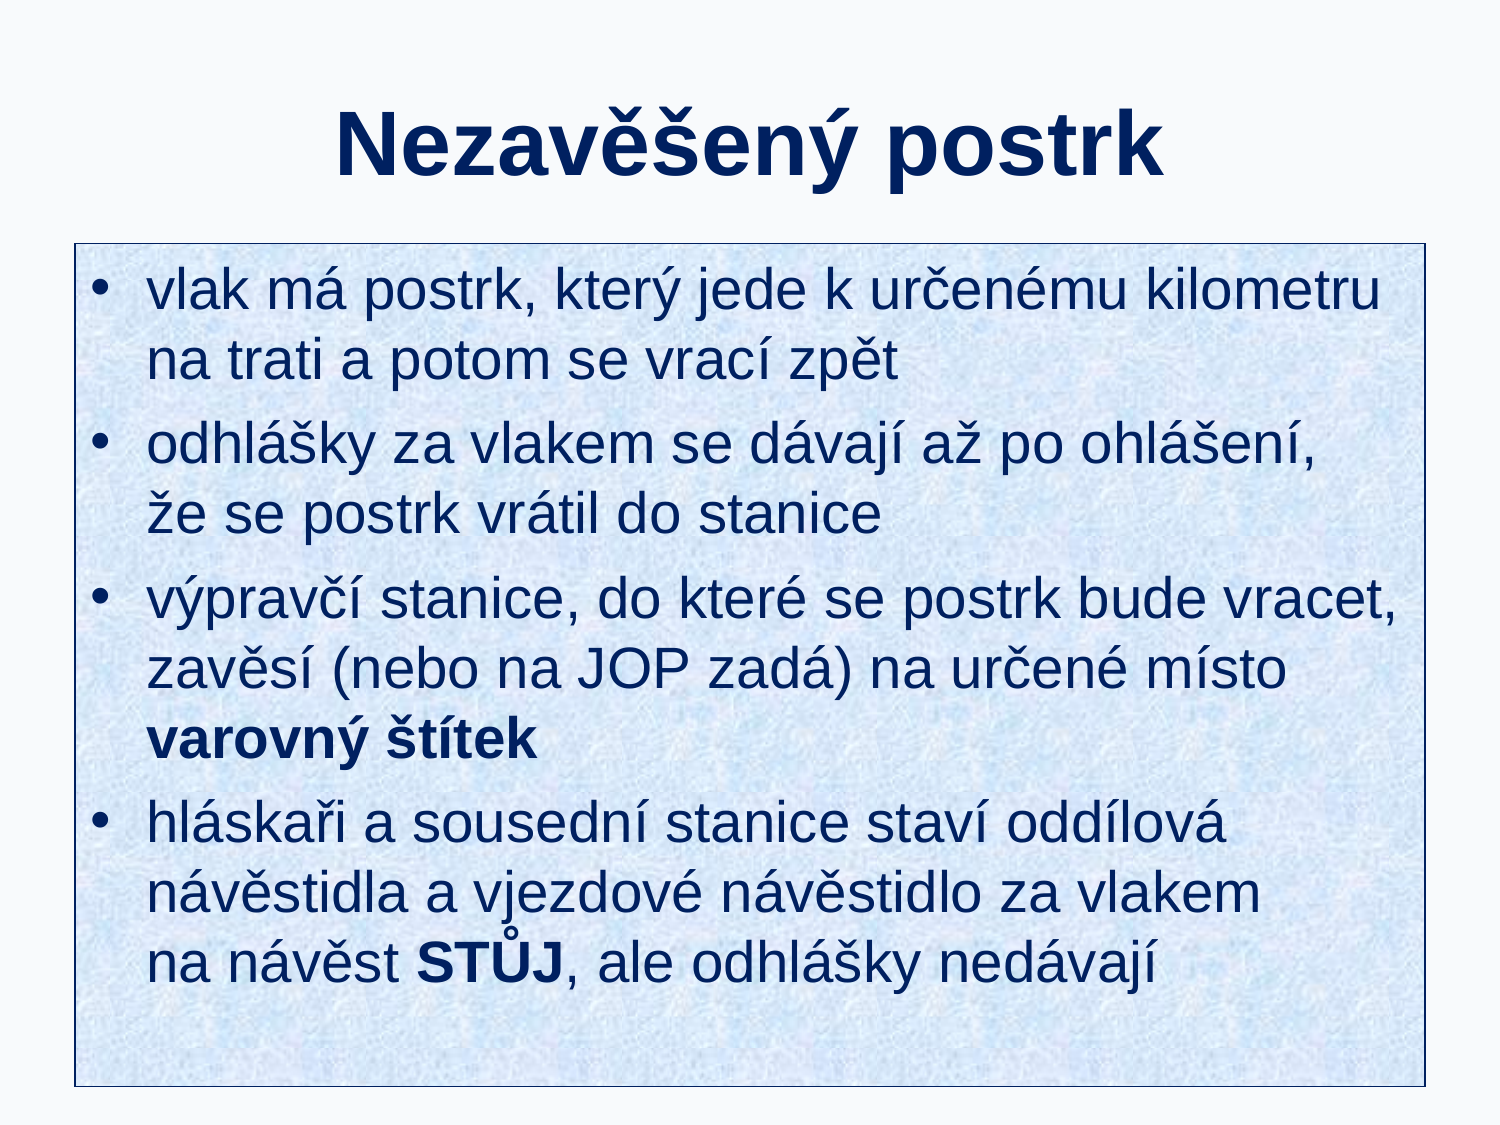

# Nezavěšený postrk
vlak má postrk, který jede k určenému kilometru na trati a potom se vrací zpět
odhlášky za vlakem se dávají až po ohlášení,
že se postrk vrátil do stanice
výpravčí stanice, do které se postrk bude vracet, zavěsí (nebo na JOP zadá) na určené místo varovný štítek
hláskaři a sousední stanice staví oddílová návěstidla a vjezdové návěstidlo za vlakem
na návěst STŮJ, ale odhlášky nedávají